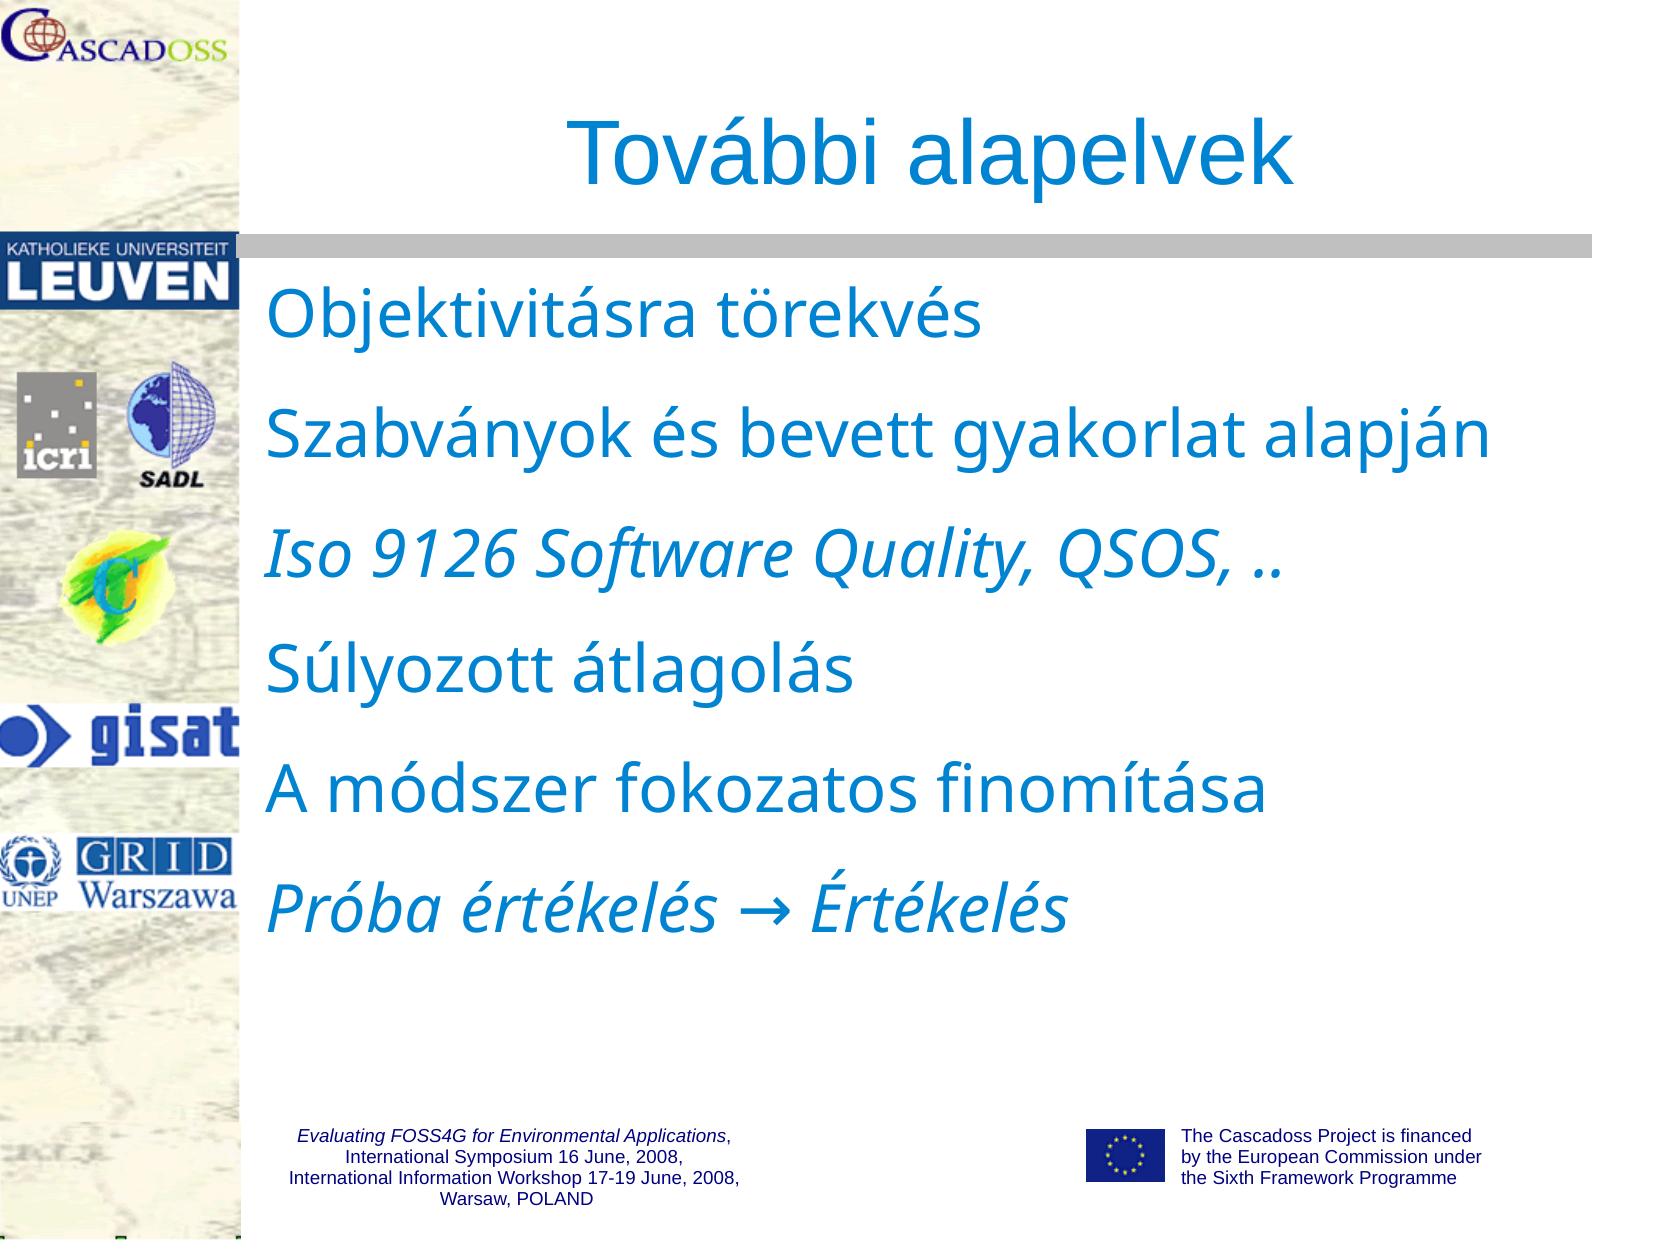

# További alapelvek
Objektivitásra törekvés
Szabványok és bevett gyakorlat alapján
Iso 9126 Software Quality, QSOS, ..
Súlyozott átlagolás
A módszer fokozatos finomítása
Próba értékelés → Értékelés